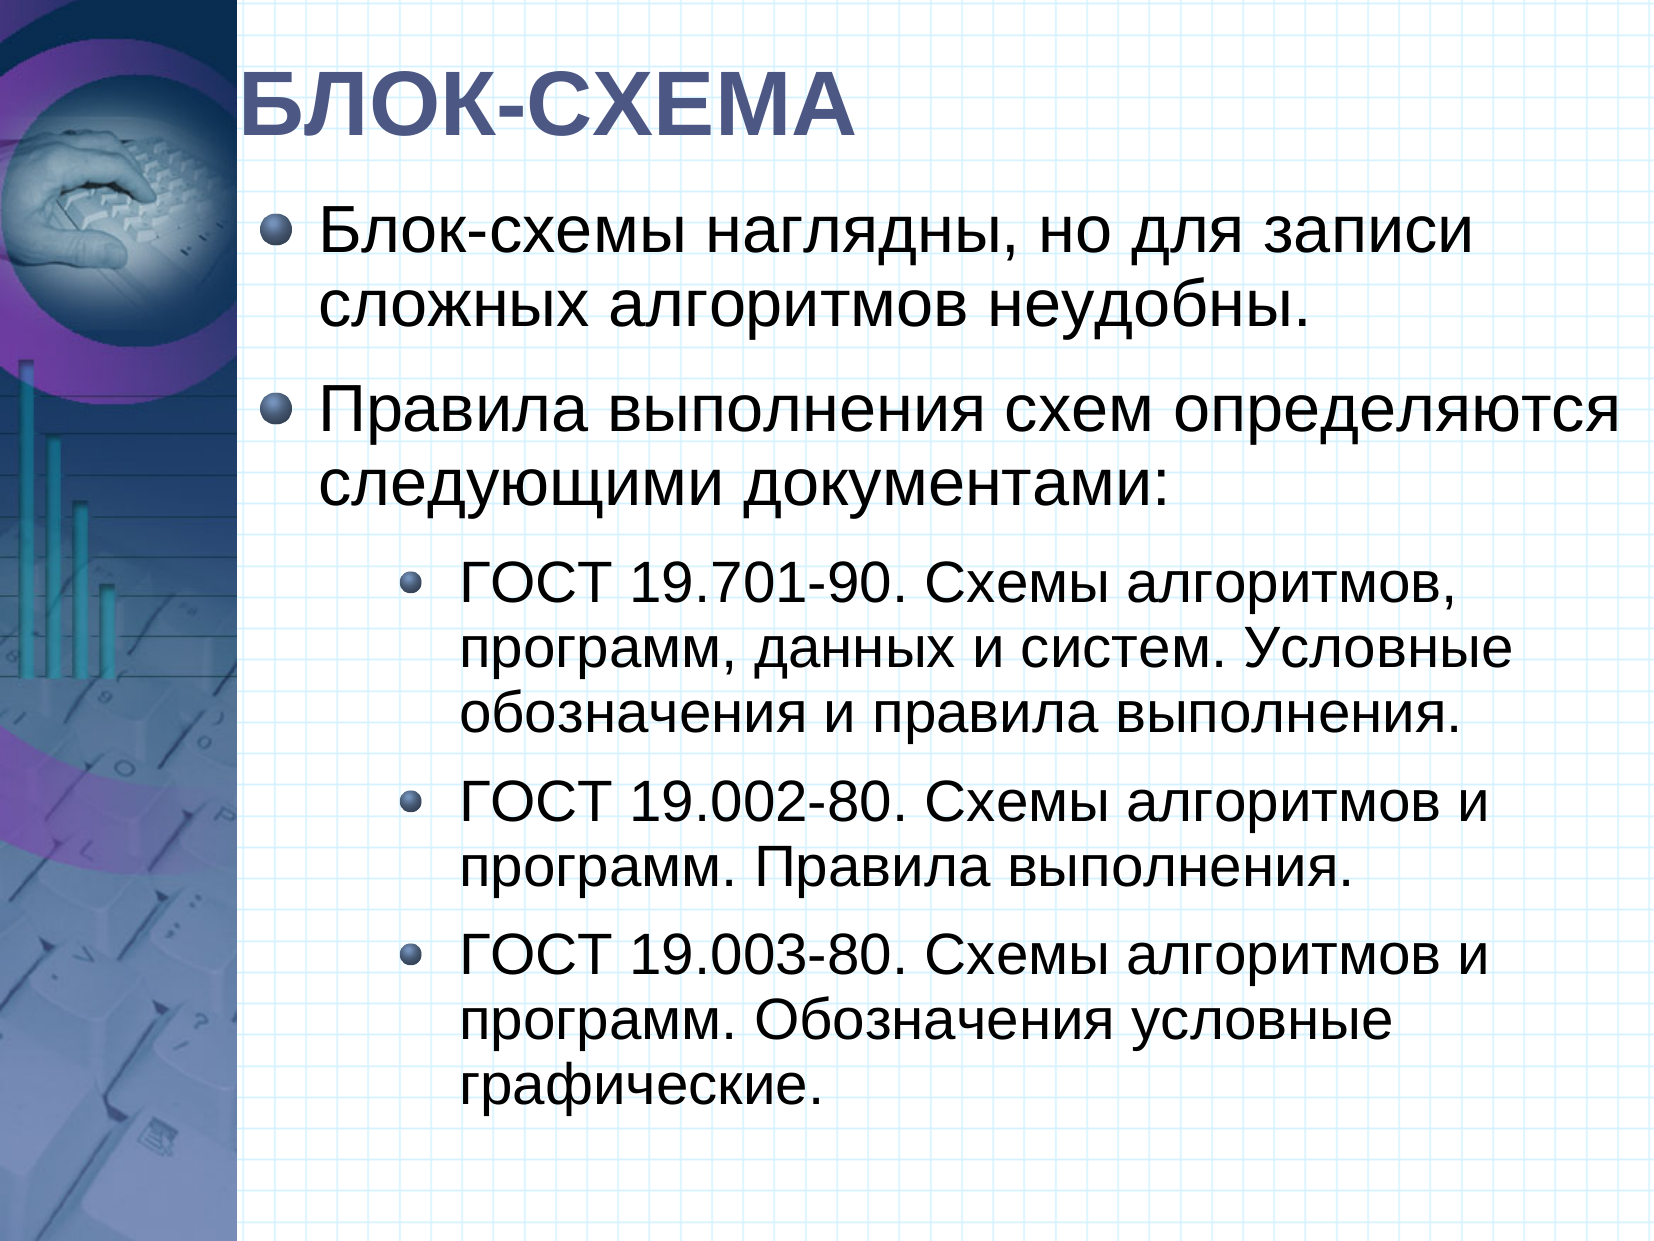

# БЛОК-СХЕМА
Блок-схемы наглядны, но для записи сложных алгоритмов неудобны.
Правила выполнения схем определяются следующими документами:
ГОСТ 19.701-90. Схемы алгоритмов, программ, данных и систем. Условные обозначения и правила выполнения.
ГОСТ 19.002-80. Схемы алгоритмов и программ. Правила выполнения.
ГОСТ 19.003-80. Схемы алгоритмов и программ. Обозначения условные графические.